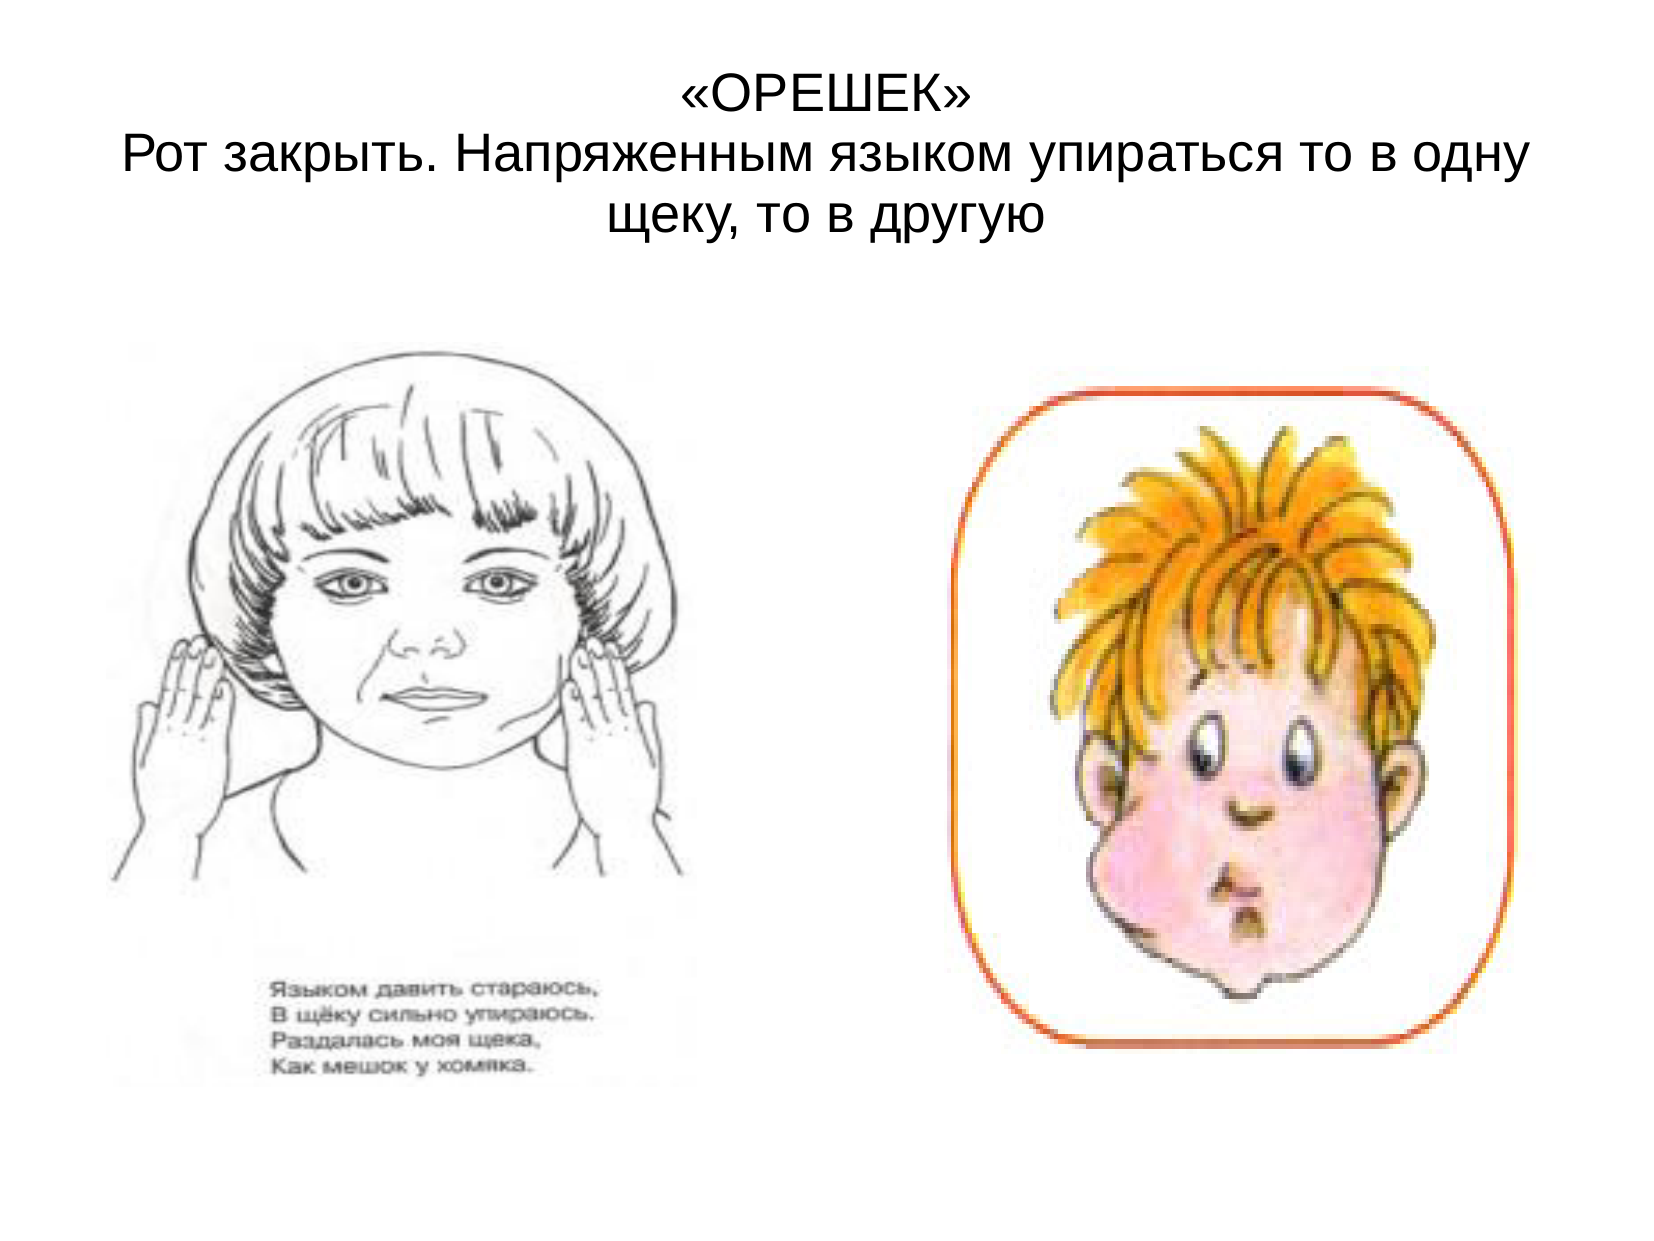

# «ОРЕШЕК» Рот закрыть. Напряженным языком упираться то в одну щеку, то в другую